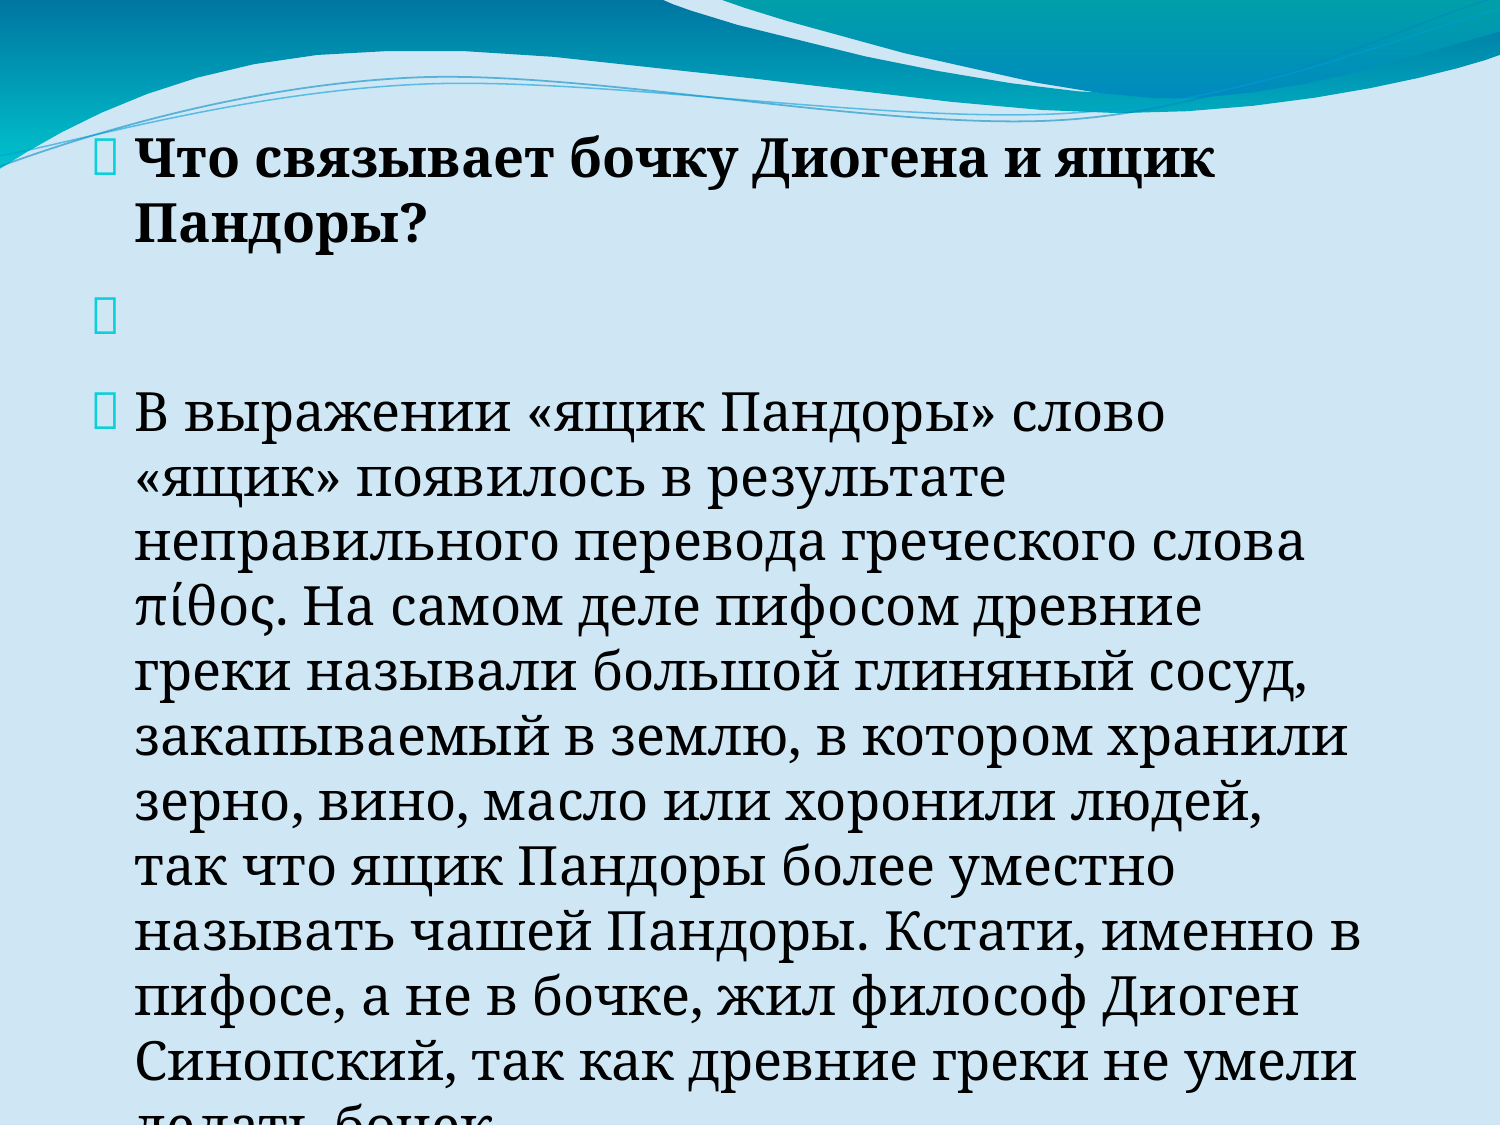

#
Что связывает бочку Диогена и ящик Пандоры?
В выражении «ящик Пандоры» слово «ящик» появилось в результате неправильного перевода греческого слова πίθος. На самом деле пифосом древние греки называли большой глиняный сосуд, закапываемый в землю, в котором хранили зерно, вино, масло или хоронили людей, так что ящик Пандоры более уместно называть чашей Пандоры. Кстати, именно в пифосе, а не в бочке, жил философ Диоген Синопский, так как древние греки не умели делать бочек.